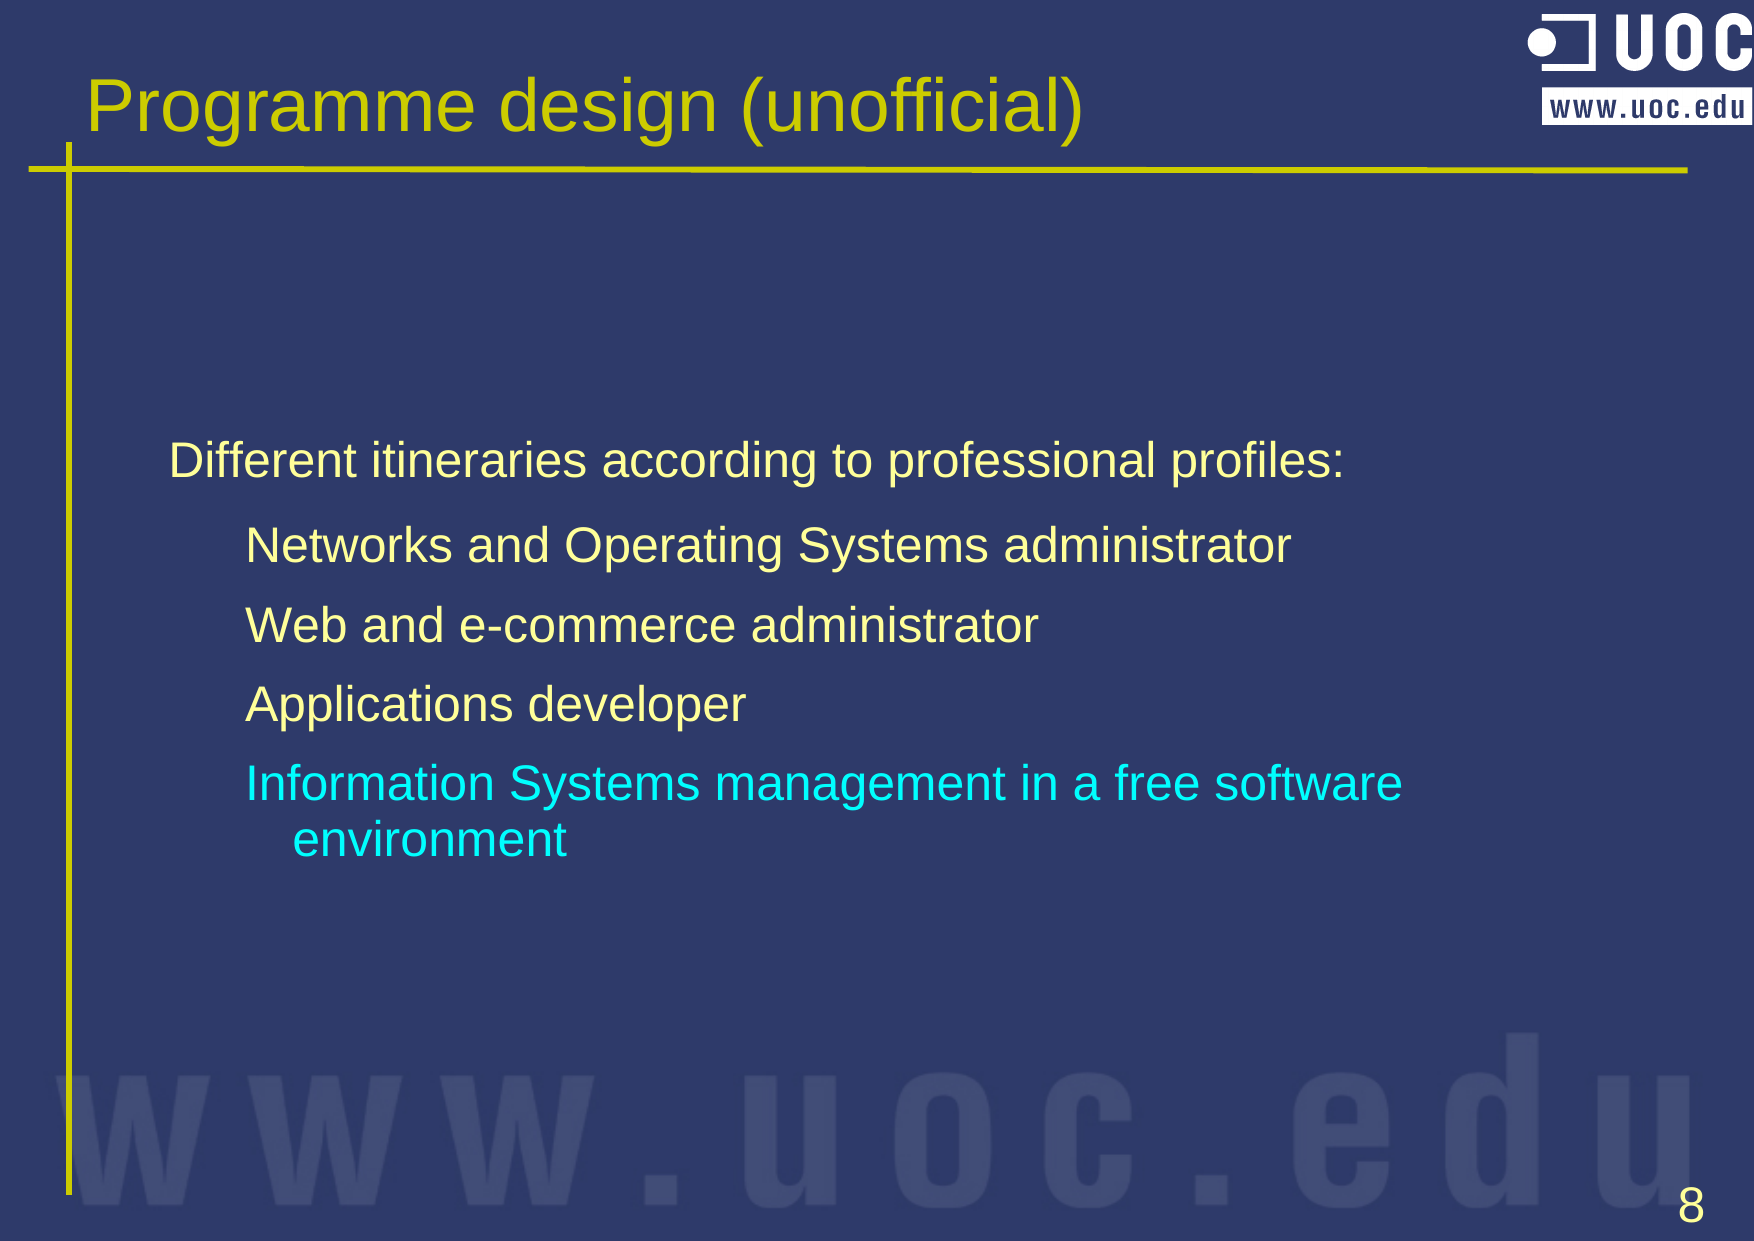

Programme design (unofficial)
# Different itineraries according to professional profiles:
Networks and Operating Systems administrator
Web and e-commerce administrator
Applications developer
Information Systems management in a free software environment